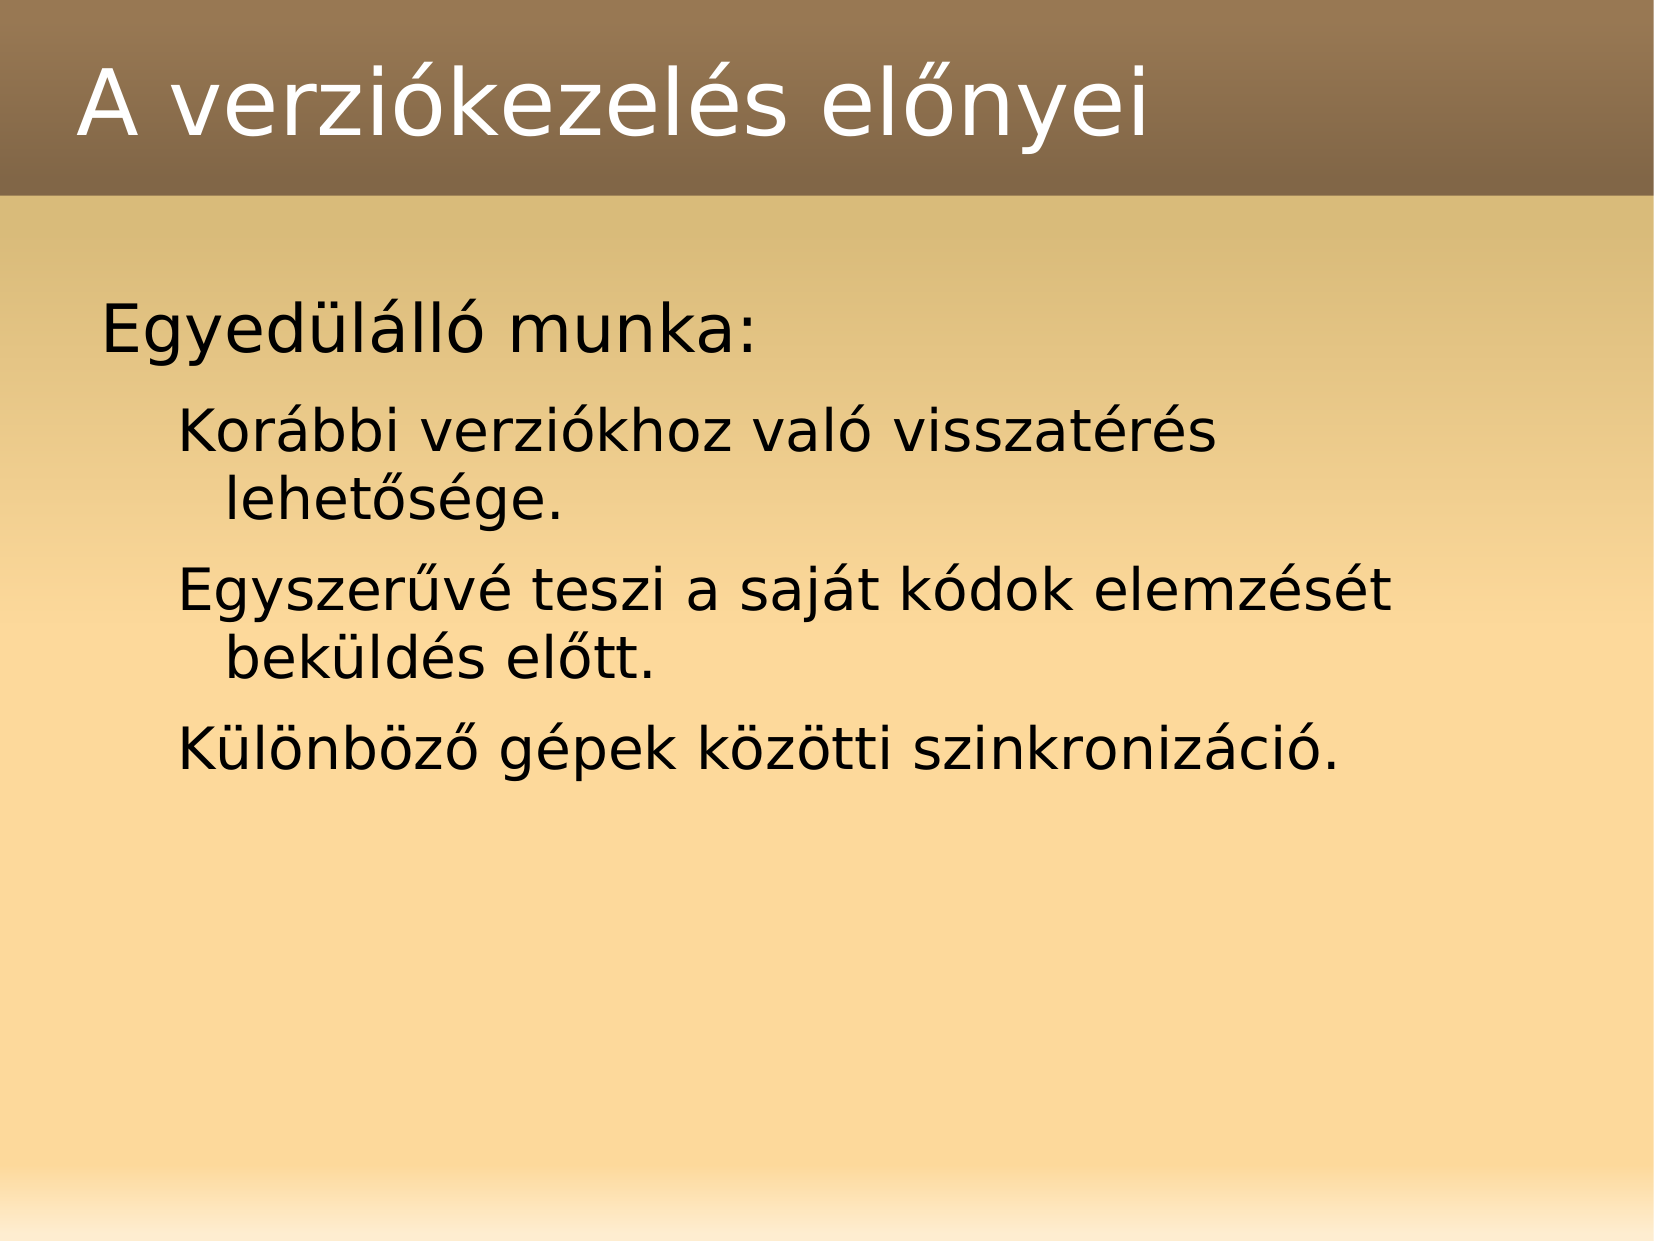

# A verziókezelés előnyei
Egyedülálló munka:
Korábbi verziókhoz való visszatérés lehetősége.
Egyszerűvé teszi a saját kódok elemzését beküldés előtt.
Különböző gépek közötti szinkronizáció.